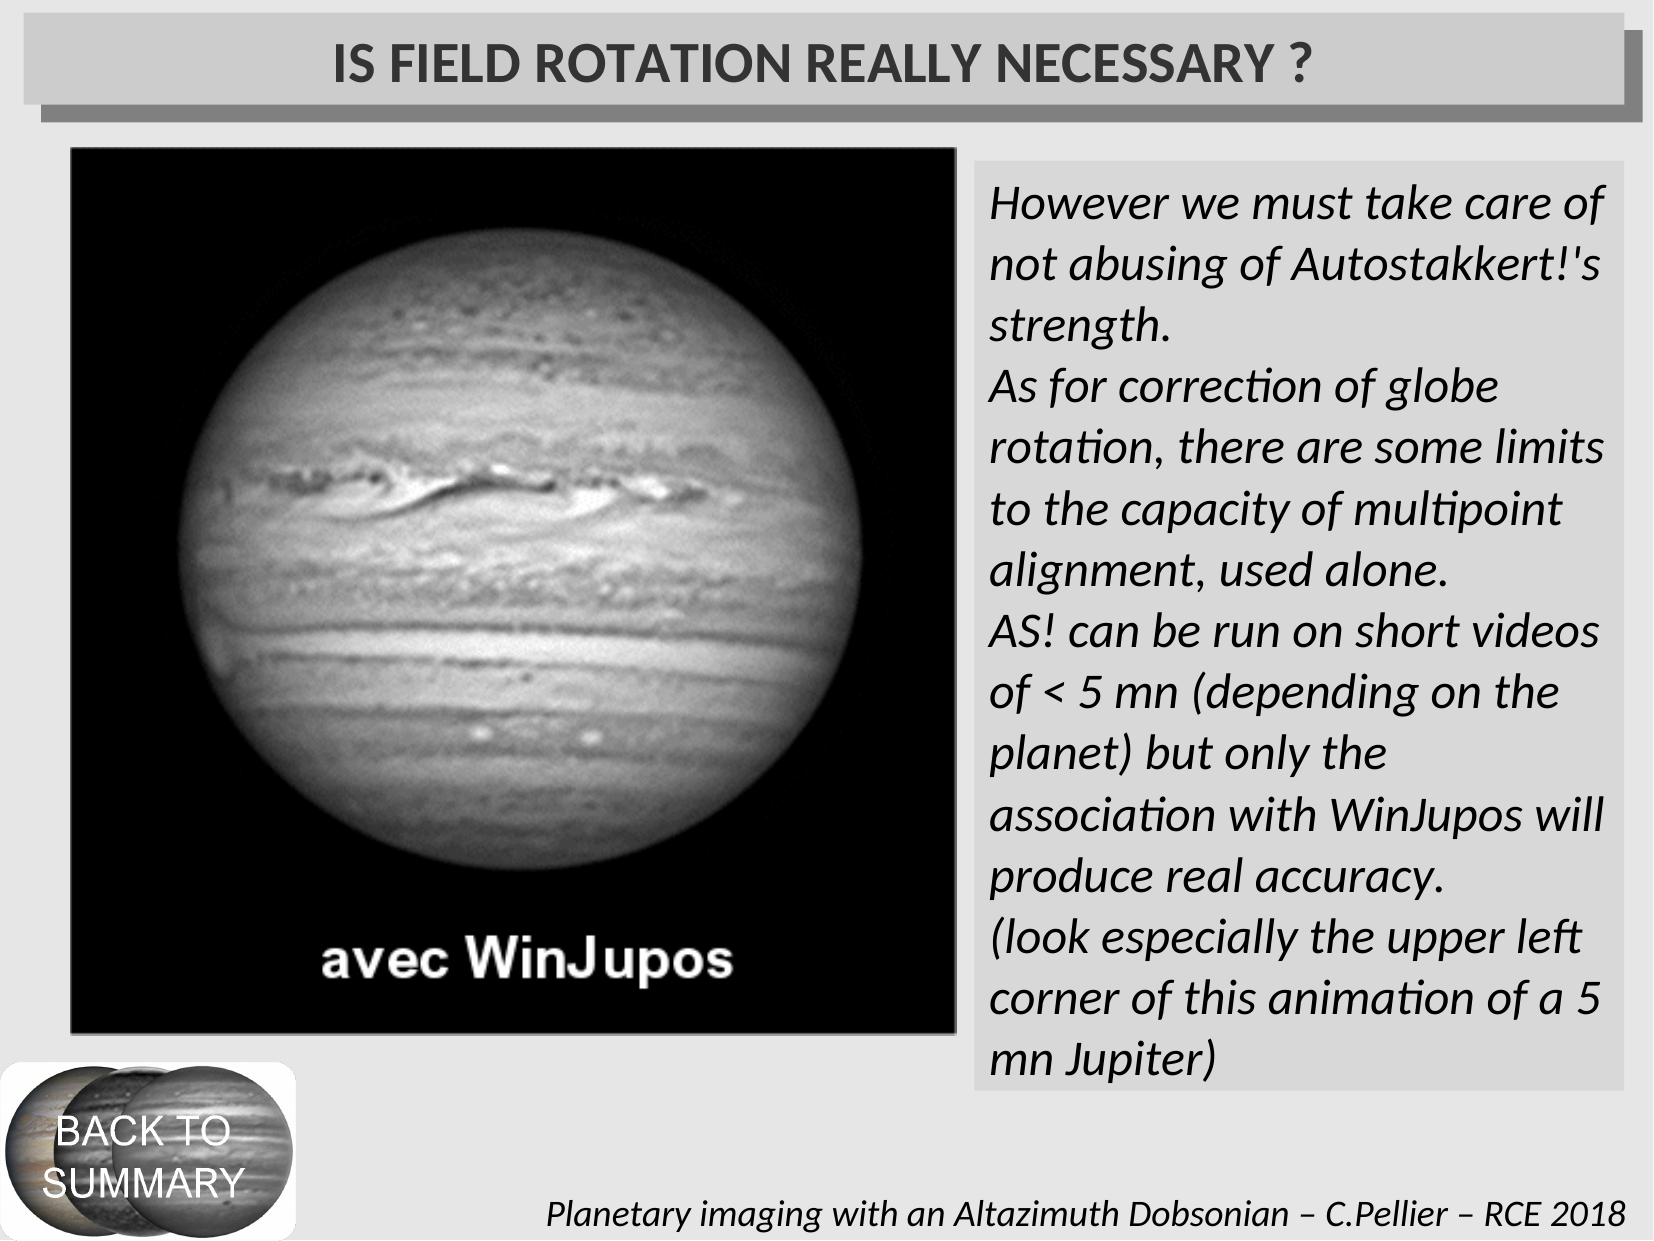

IS FIELD ROTATION REALLY NECESSARY ?
However we must take care of not abusing of Autostakkert!'s strength.
As for correction of globe rotation, there are some limits to the capacity of multipoint alignment, used alone.
AS! can be run on short videos of < 5 mn (depending on the planet) but only the association with WinJupos will produce real accuracy.
(look especially the upper left corner of this animation of a 5 mn Jupiter)
Planetary imaging with an Altazimuth Dobsonian – C.Pellier – RCE 2018